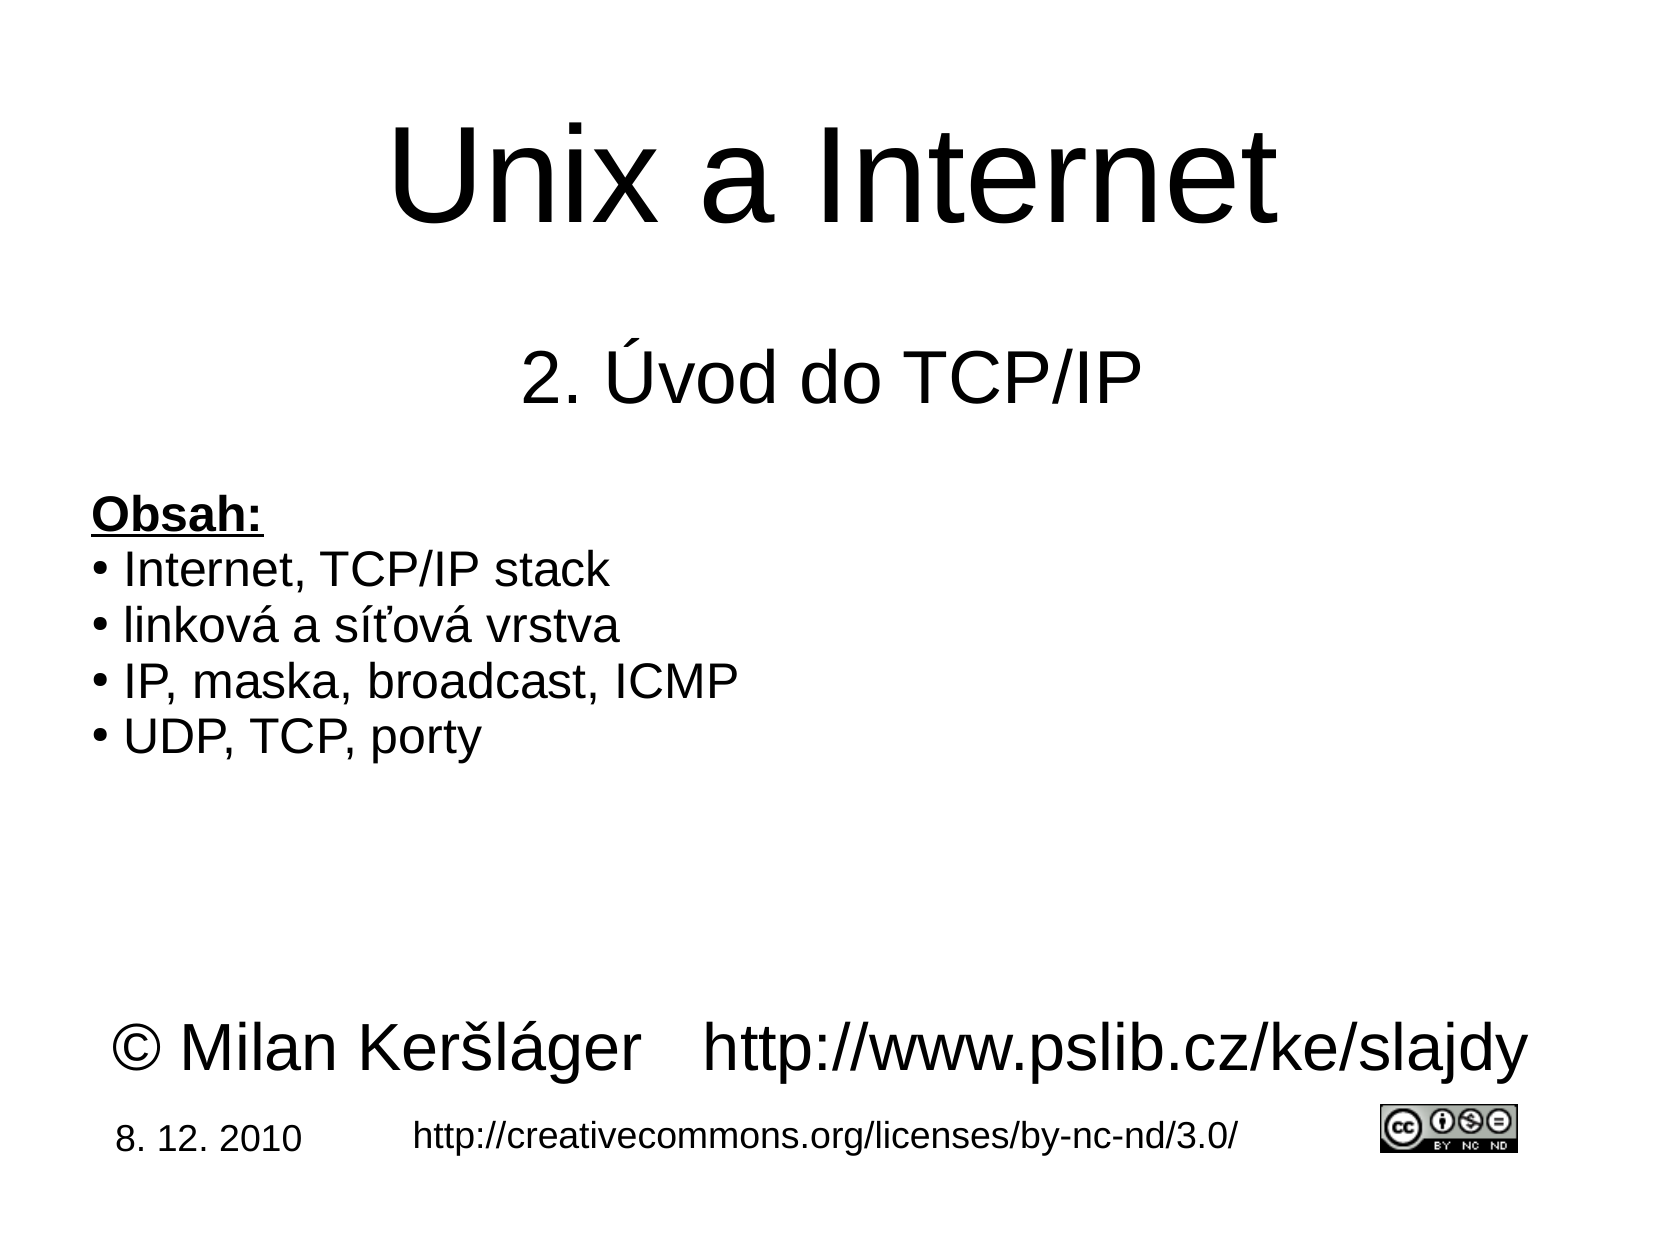

# Unix a Internet 2. Úvod do TCP/IP
Obsah:
 Internet, TCP/IP stack
 linková a síťová vrstva
 IP, maska, broadcast, ICMP
 UDP, TCP, porty
© Milan Keršláger	http://www.pslib.cz/ke/slajdy
http://creativecommons.org/licenses/by-nc-nd/3.0/
8. 12. 2010